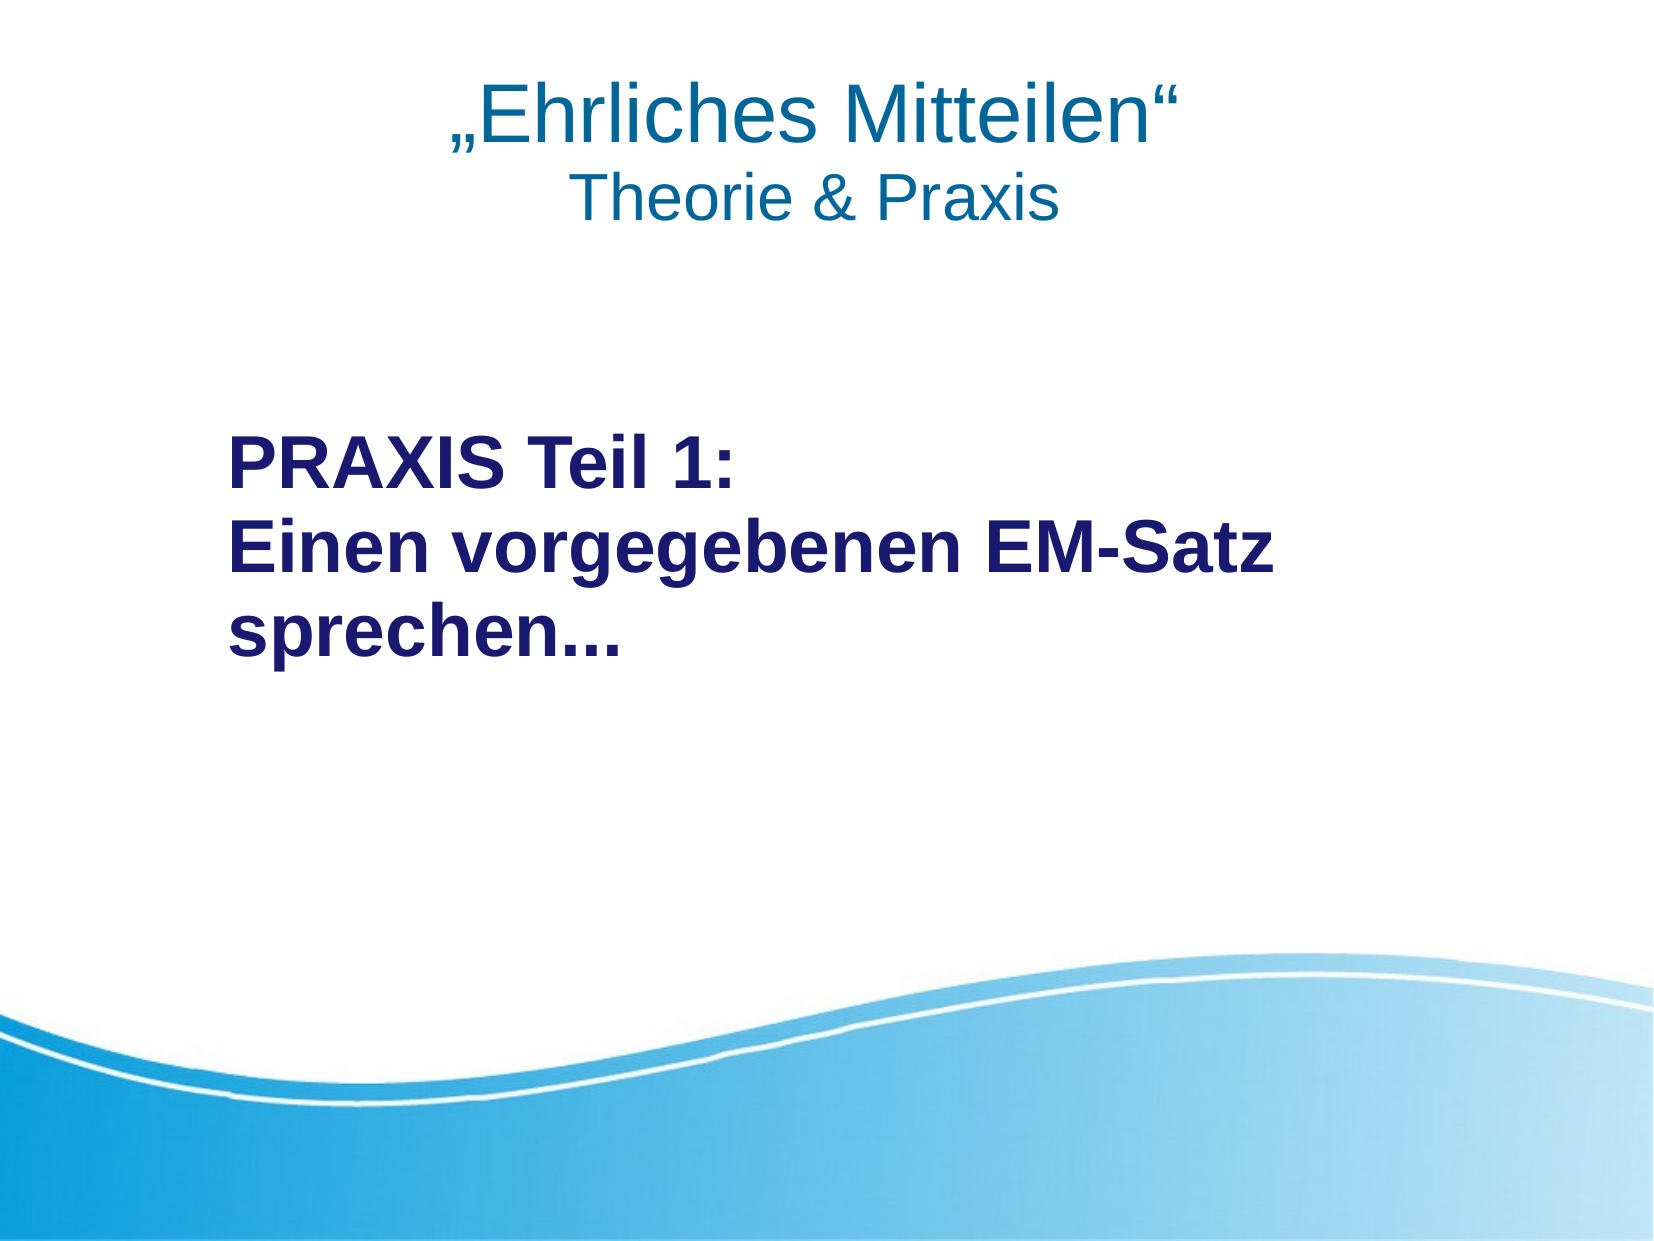

# „Ehrliches Mitteilen“ Theorie & Praxis
PRAXIS Teil 1:
Einen vorgegebenen EM-Satz sprechen...